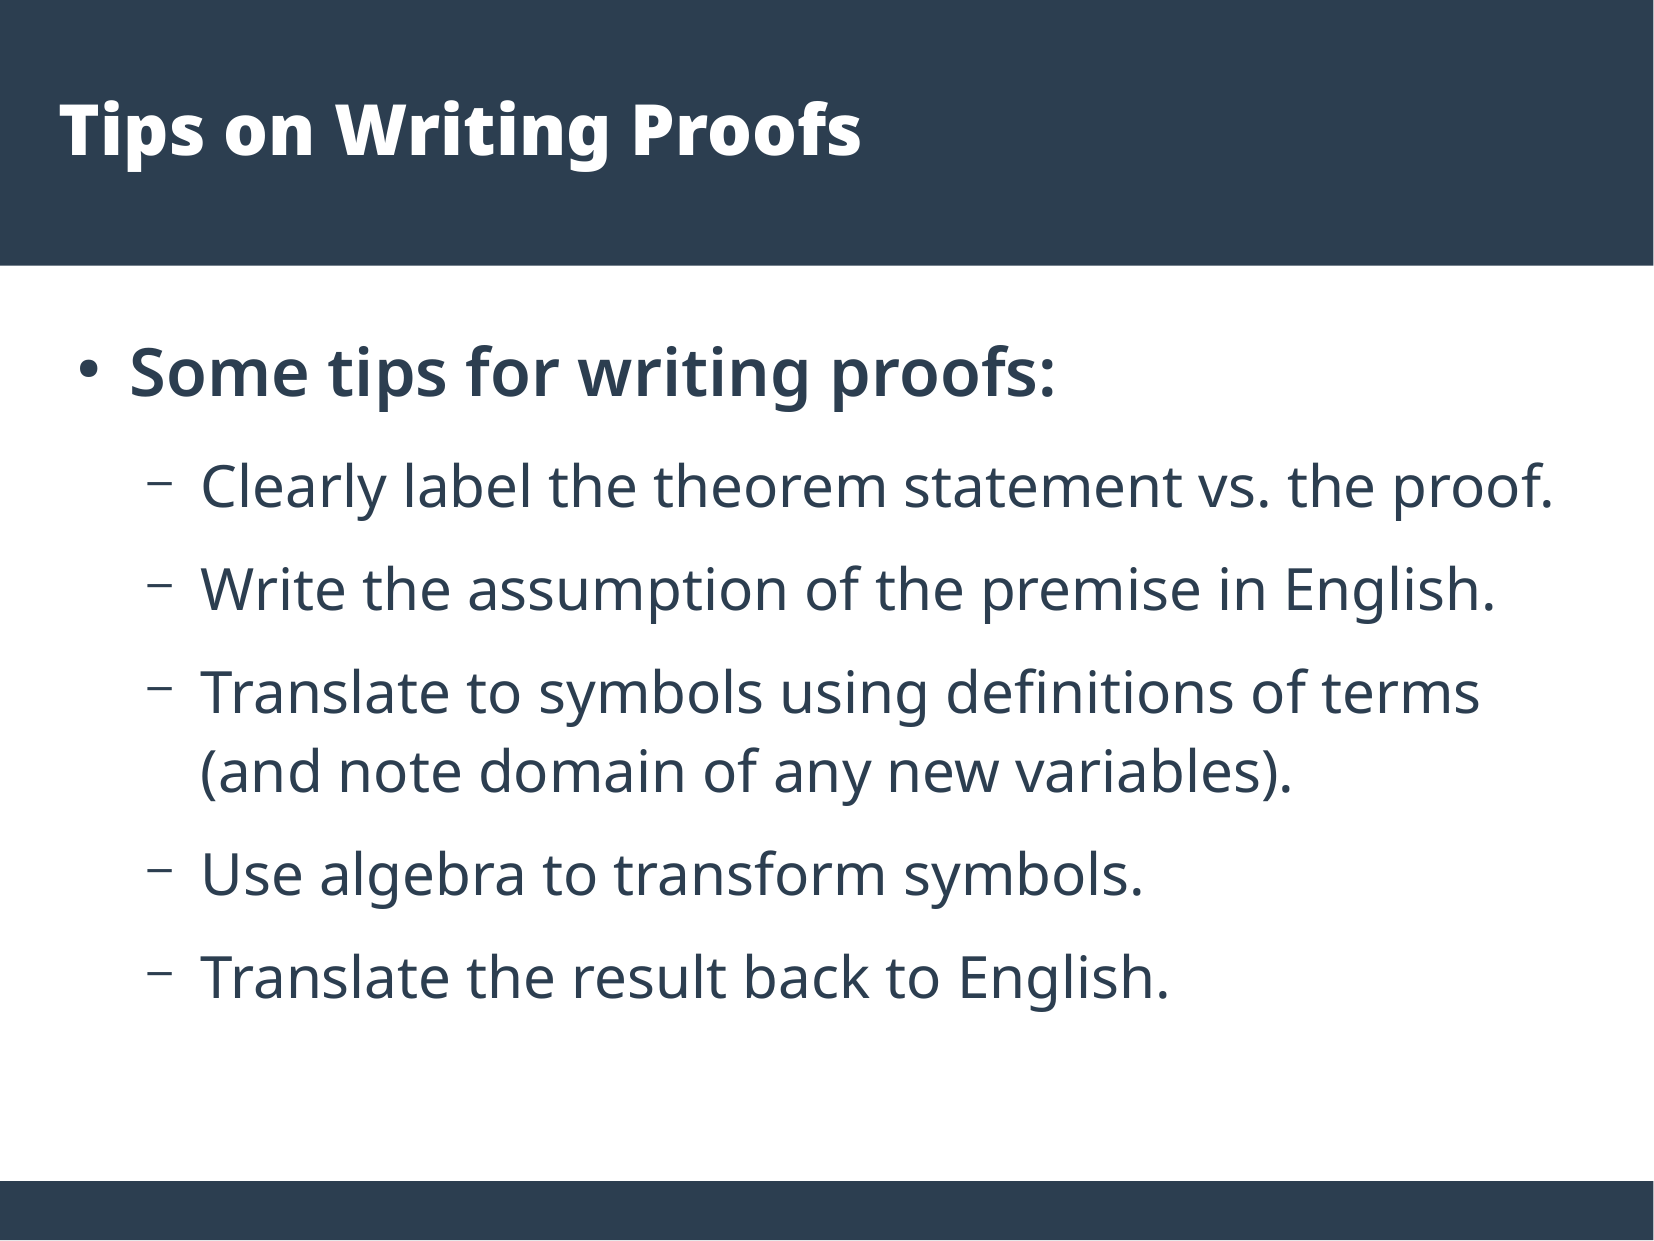

# Tips on Writing Proofs
Some tips for writing proofs:
Clearly label the theorem statement vs. the proof.
Write the assumption of the premise in English.
Translate to symbols using definitions of terms (and note domain of any new variables).
Use algebra to transform symbols.
Translate the result back to English.